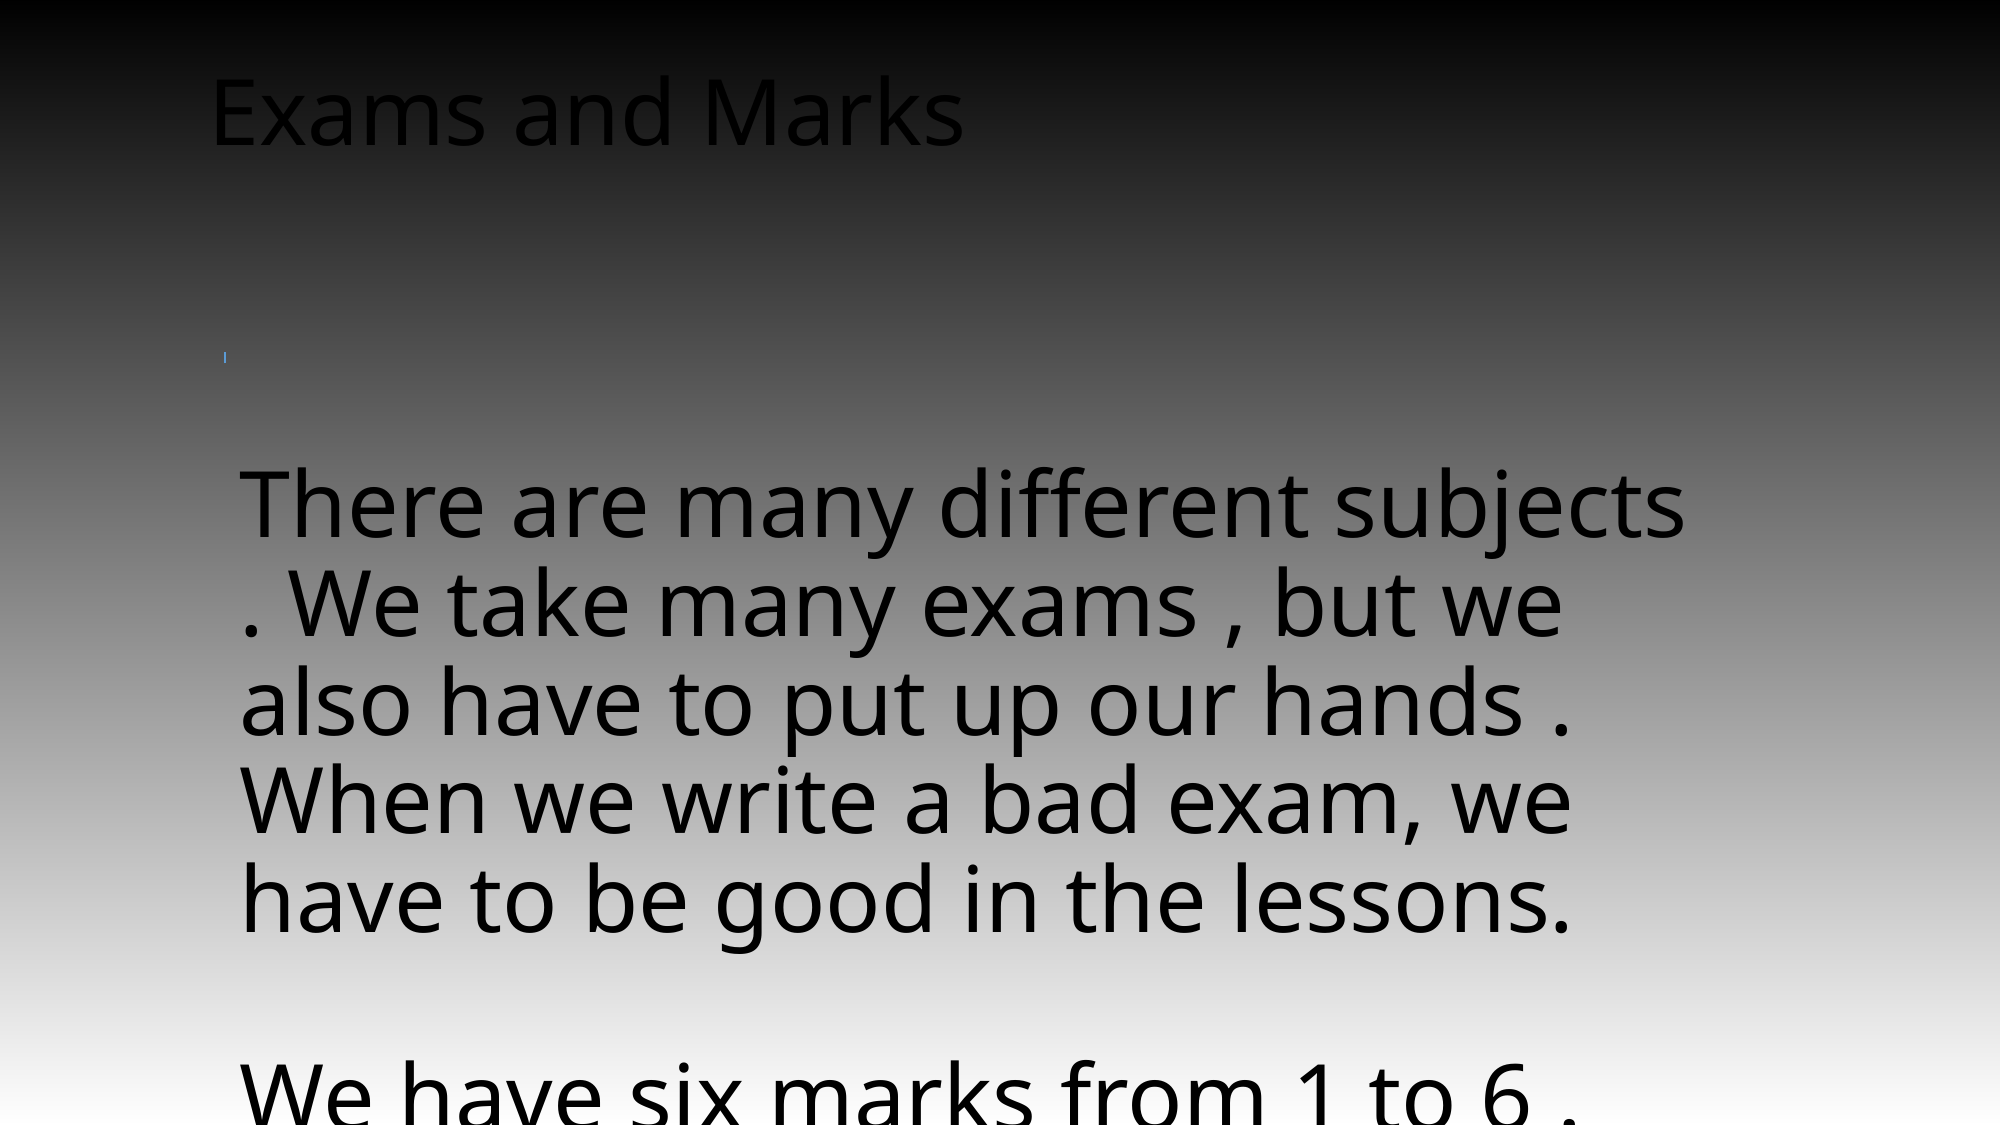

# Exams and Marks
There are many different subjects . We take many exams , but we also have to put up our hands . When we write a bad exam, we have to be good in the lessons.
We have six marks from 1 to 6 . The best mark is a 1, a 2 is also good, a 3 is ok, you need a 4 to pass the exam and a 5 or a 6 is very bad, then you don´t pass the exam .